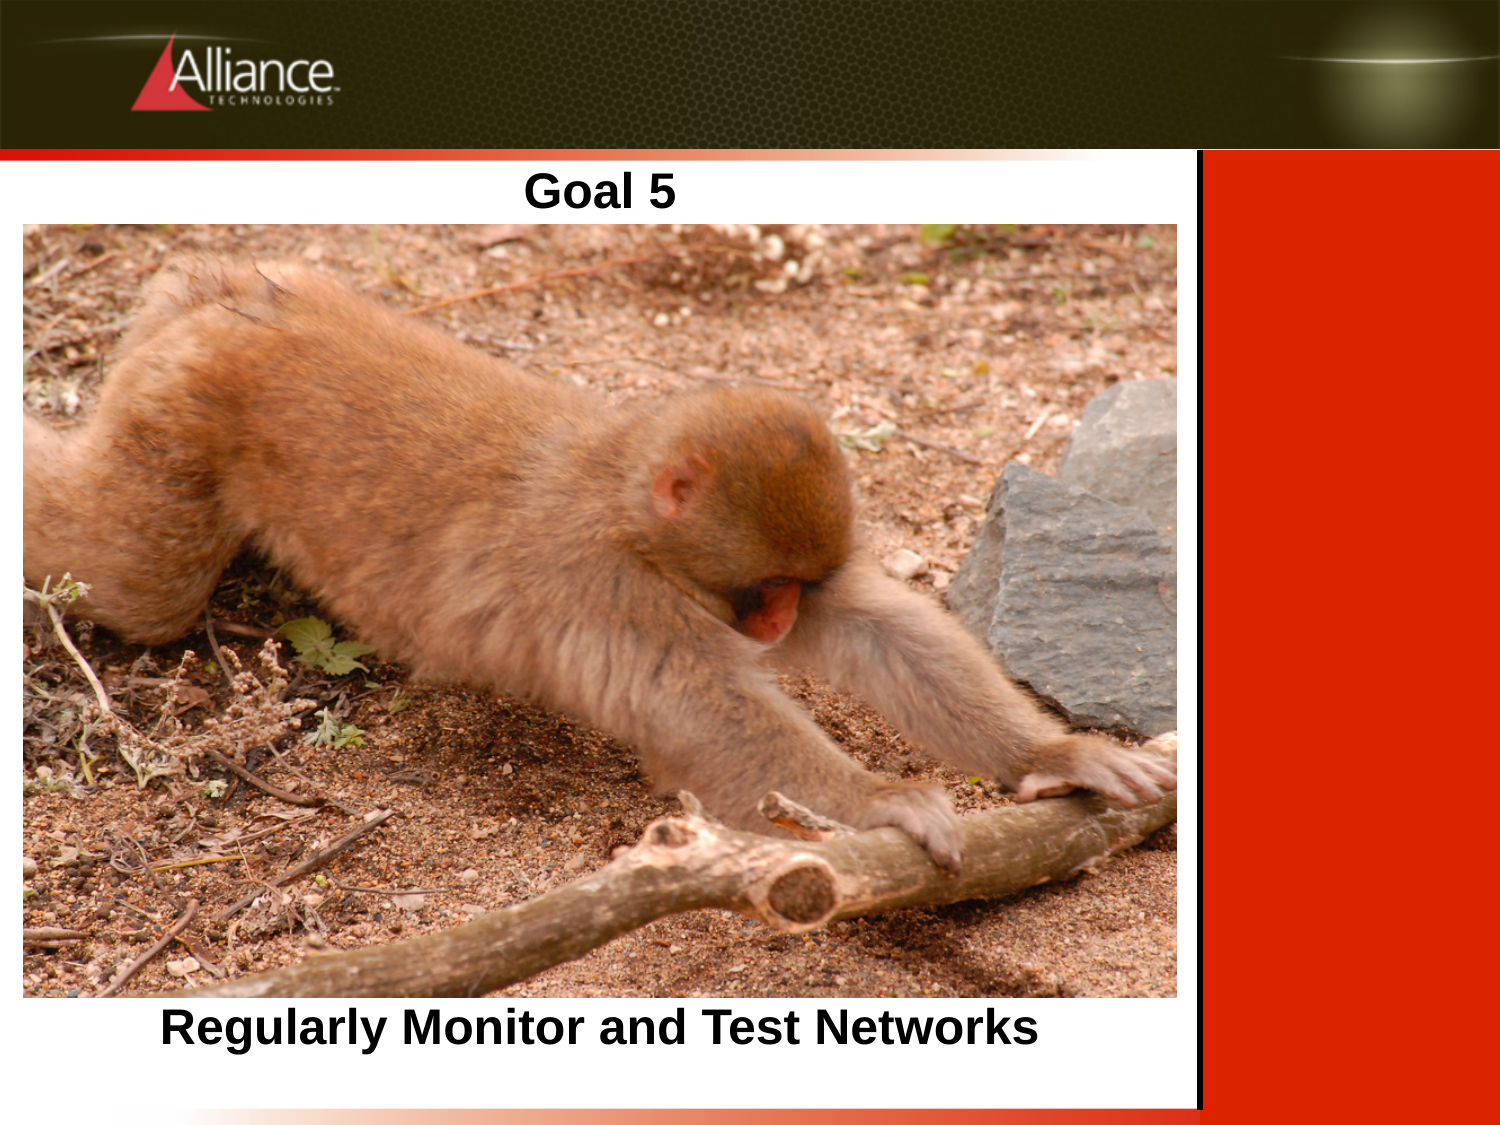

Goal 5
Regularly Monitor and Test Networks